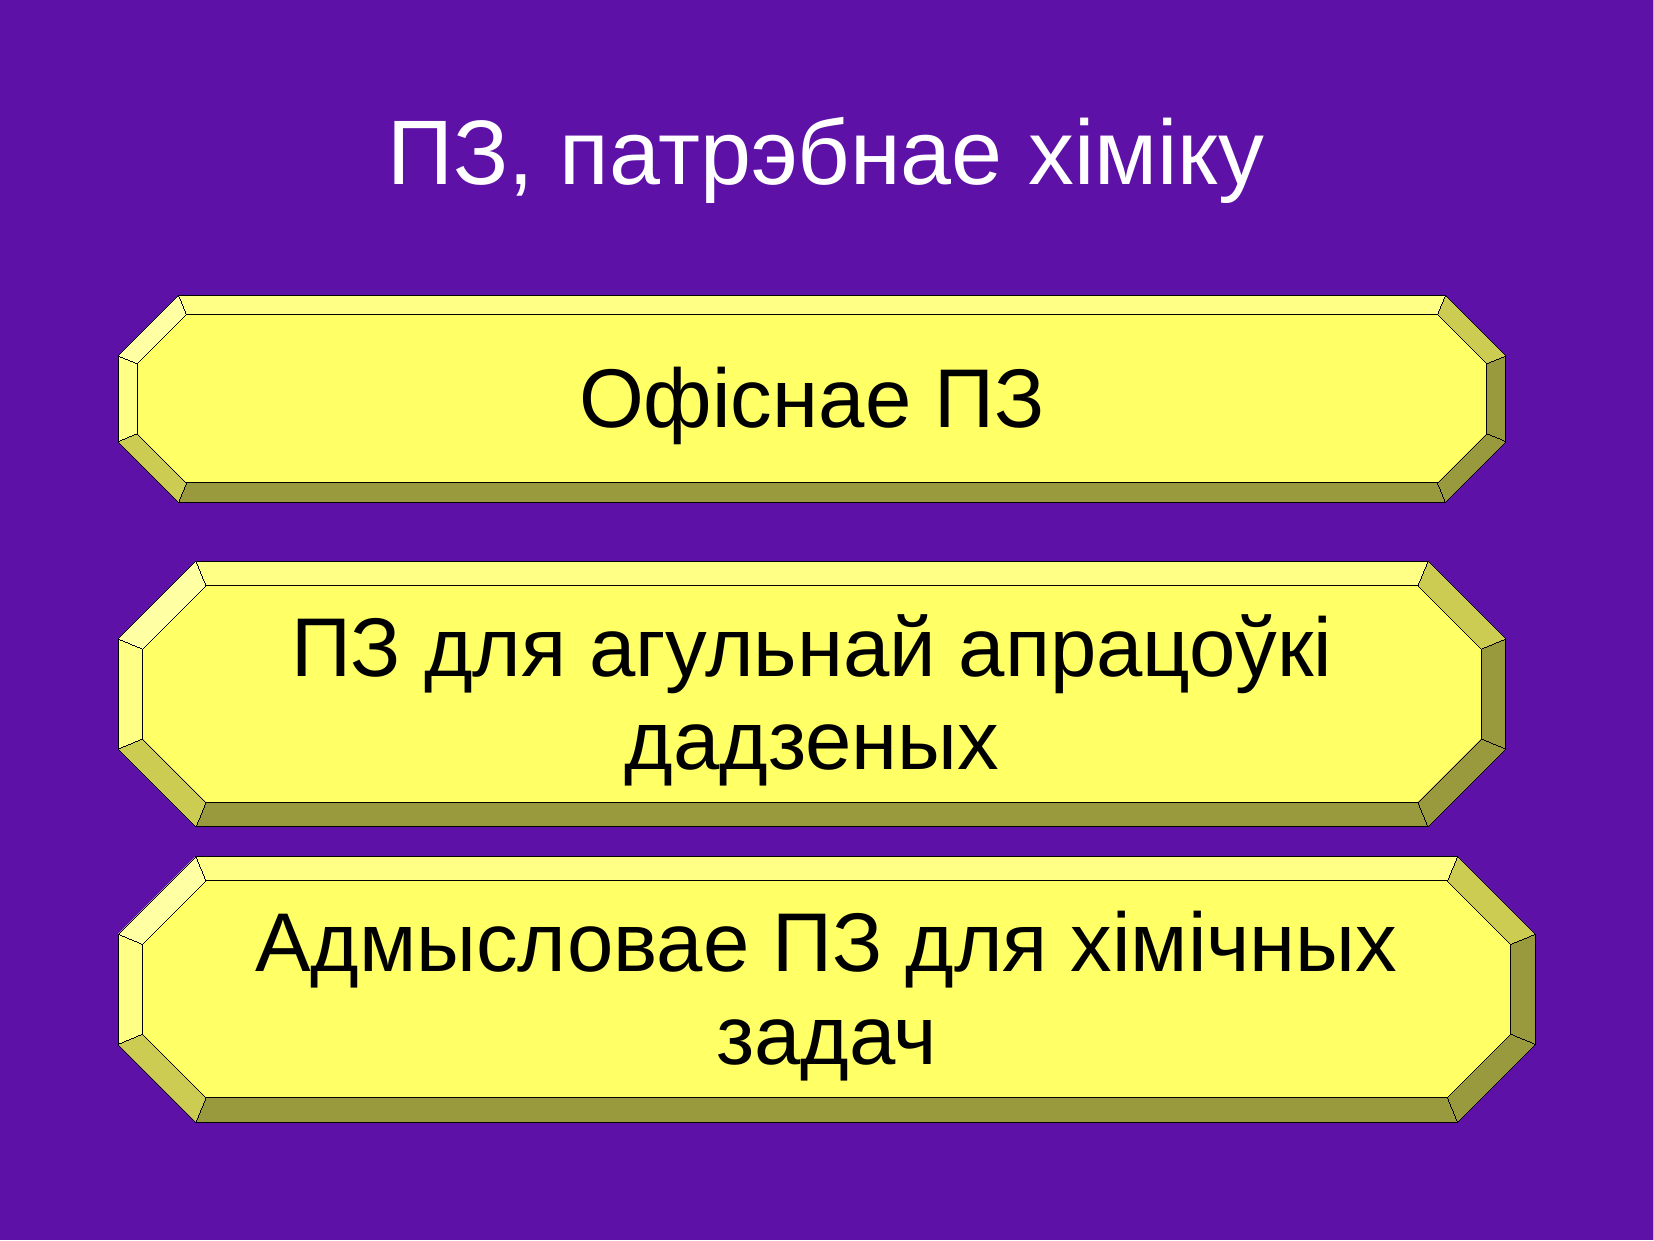

# ПЗ, патрэбнае хіміку
Офіснае ПЗ
ПЗ для агульнай апрацоўкі дадзеных
Адмысловае ПЗ для хімічных задач